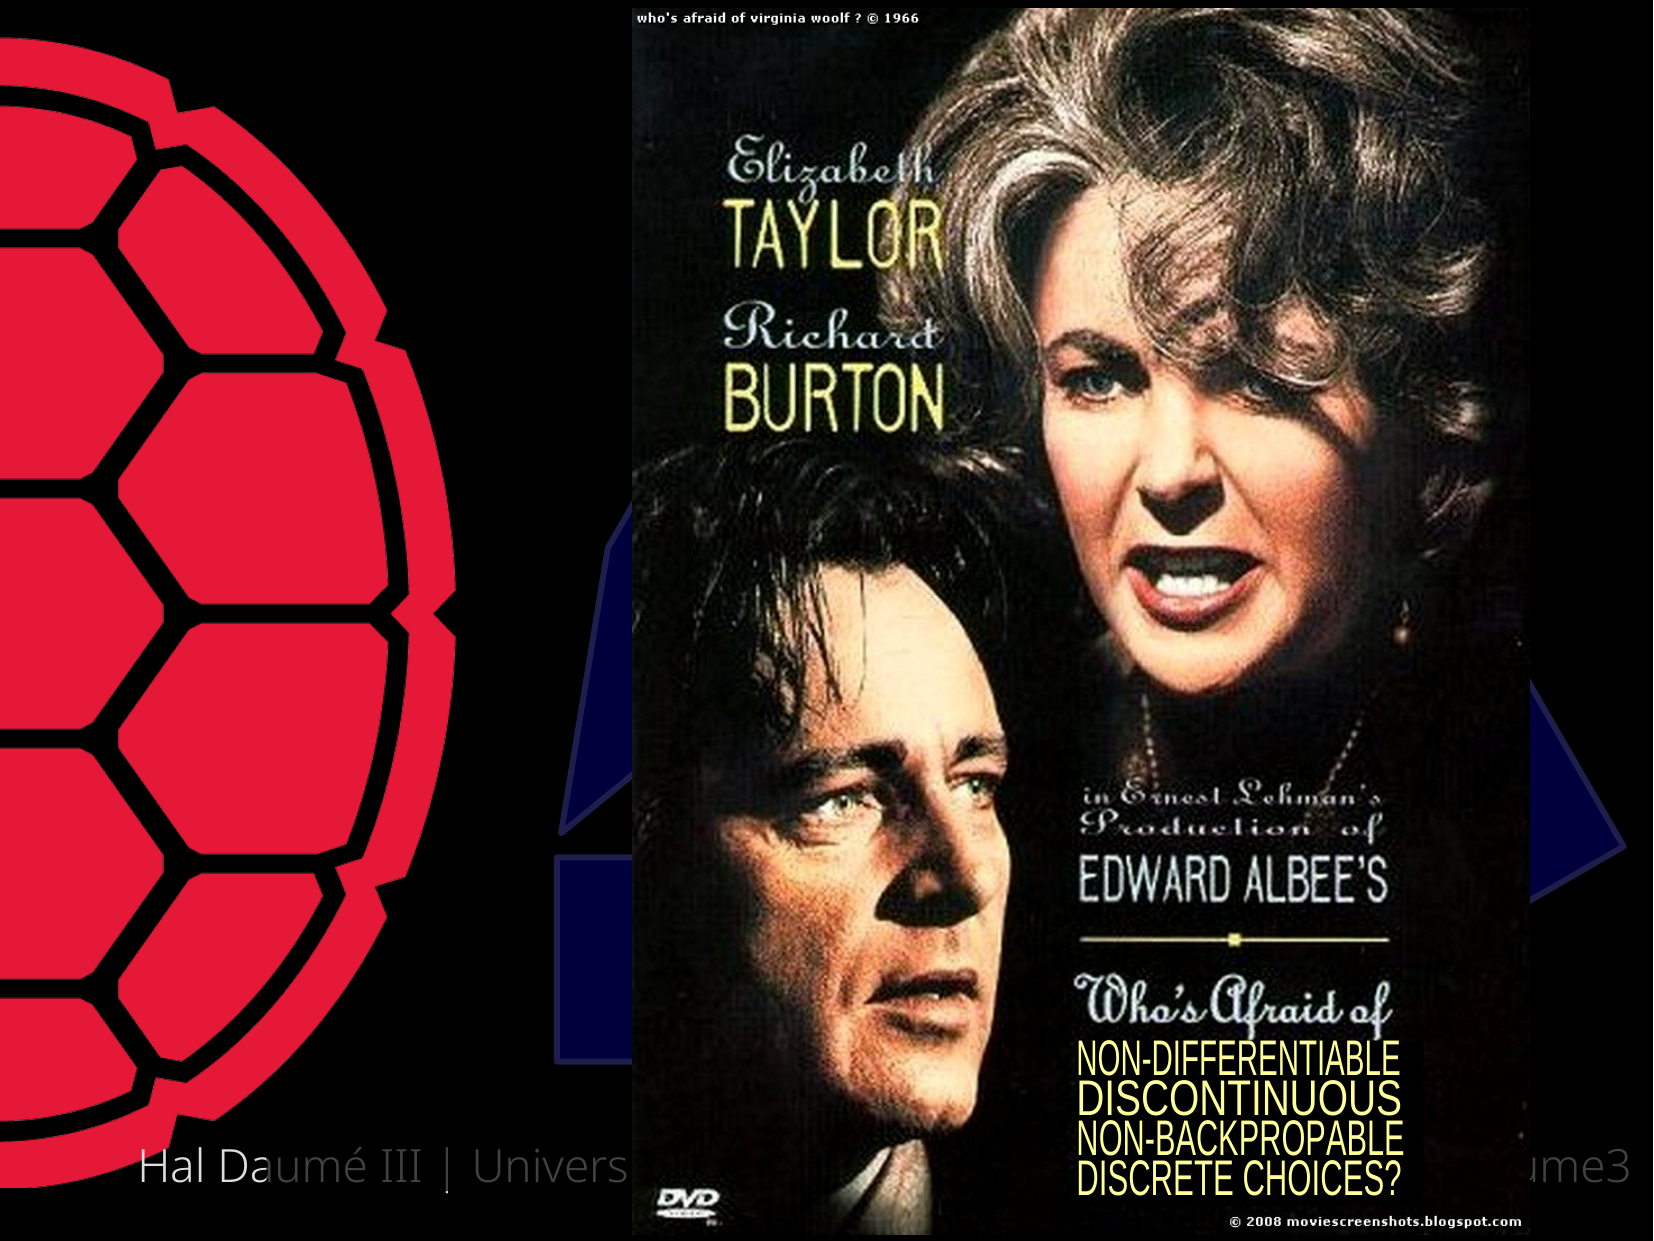

Networks
Neural
Recurrent
imitation
learning
NON-DIFFERENTIABLE
DISCONTINUOUS
NON-BACKPROPABLE
DISCRETE CHOICES?
Hal Daumé III | University of Maryland | me@hal3.name | @haldaume3